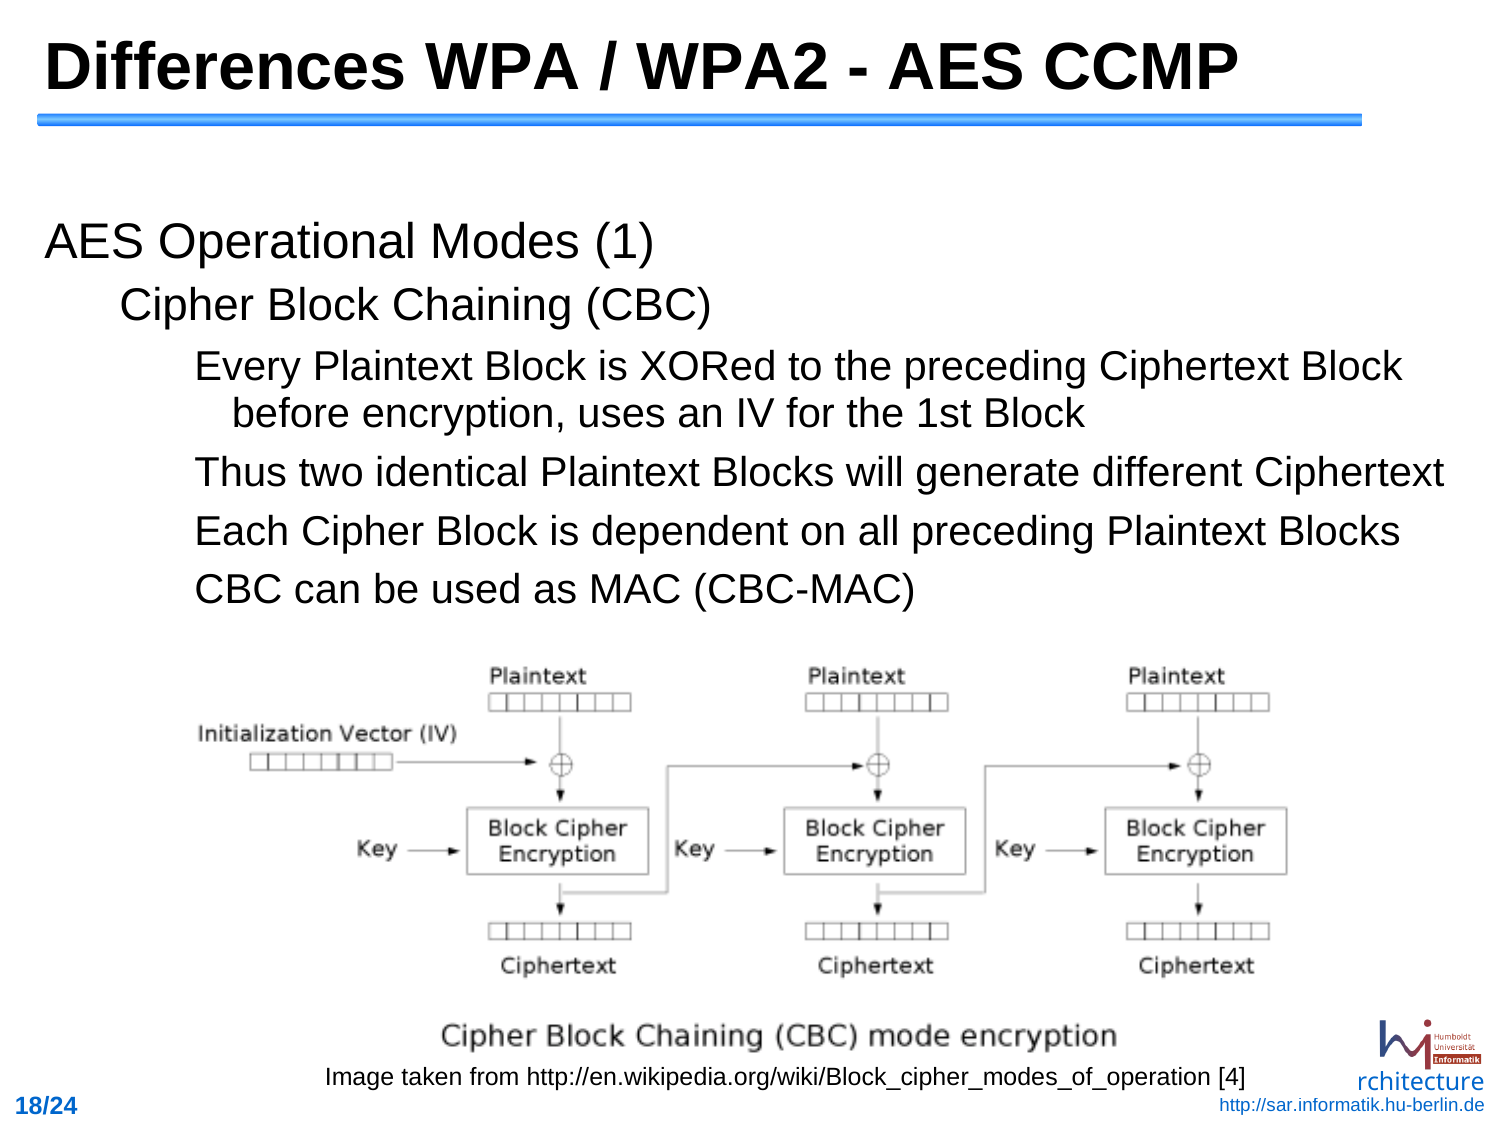

# Differences WPA / WPA2 - AES CCMP
AES Operational Modes (1)
Cipher Block Chaining (CBC)
Every Plaintext Block is XORed to the preceding Ciphertext Block before encryption, uses an IV for the 1st Block
Thus two identical Plaintext Blocks will generate different Ciphertext
Each Cipher Block is dependent on all preceding Plaintext Blocks
CBC can be used as MAC (CBC-MAC)
Image taken from http://en.wikipedia.org/wiki/Block_cipher_modes_of_operation [4]